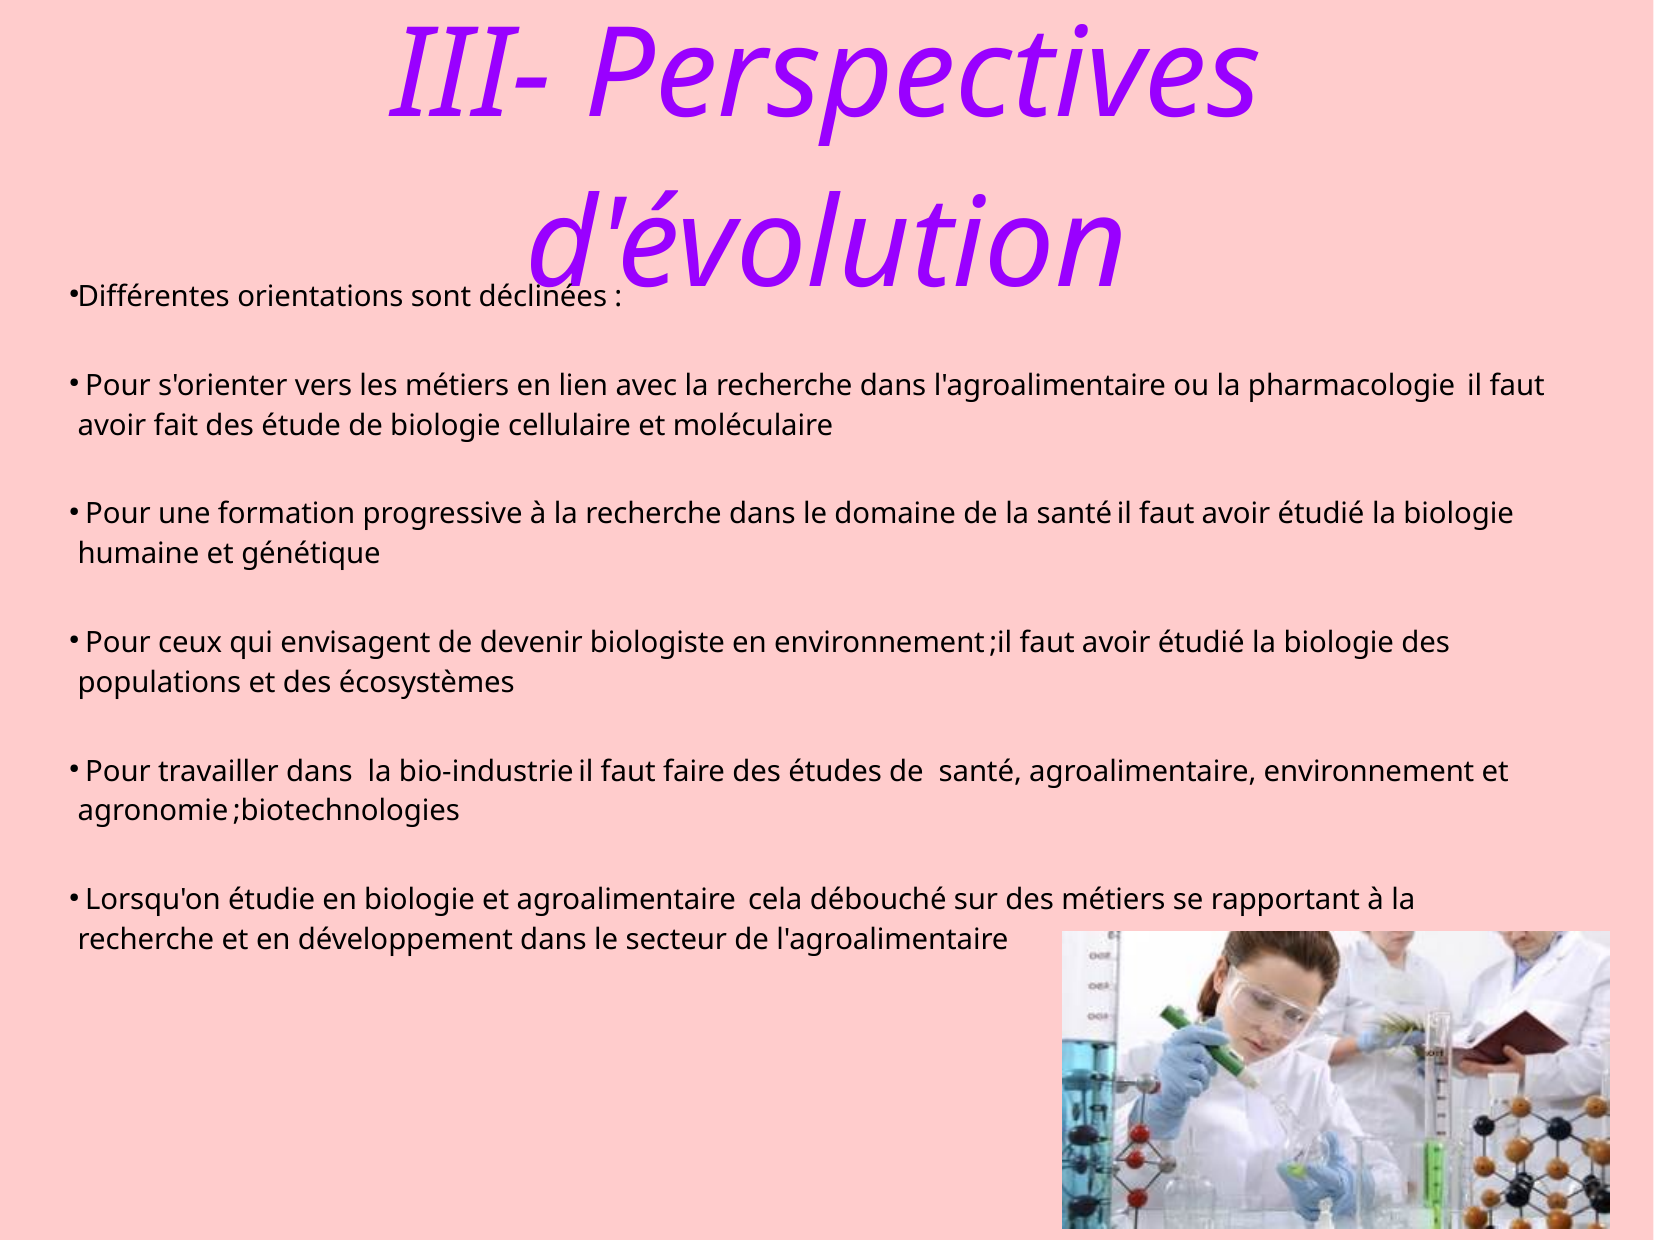

# III- Perspectives d'évolution
Différentes orientations sont déclinées :
 Pour s'orienter vers les métiers en lien avec la recherche dans l'agroalimentaire ou la pharmacologie  il faut avoir fait des étude de biologie cellulaire et moléculaire
 Pour une formation progressive à la recherche dans le domaine de la santé il faut avoir étudié la biologie humaine et génétique
 Pour ceux qui envisagent de devenir biologiste en environnement ;il faut avoir étudié la biologie des populations et des écosystèmes
 Pour travailler dans la bio-industrie il faut faire des études de santé, agroalimentaire, environnement et agronomie ;biotechnologies
 Lorsqu'on étudie en biologie et agroalimentaire  cela débouché sur des métiers se rapportant à la recherche et en développement dans le secteur de l'agroalimentaire